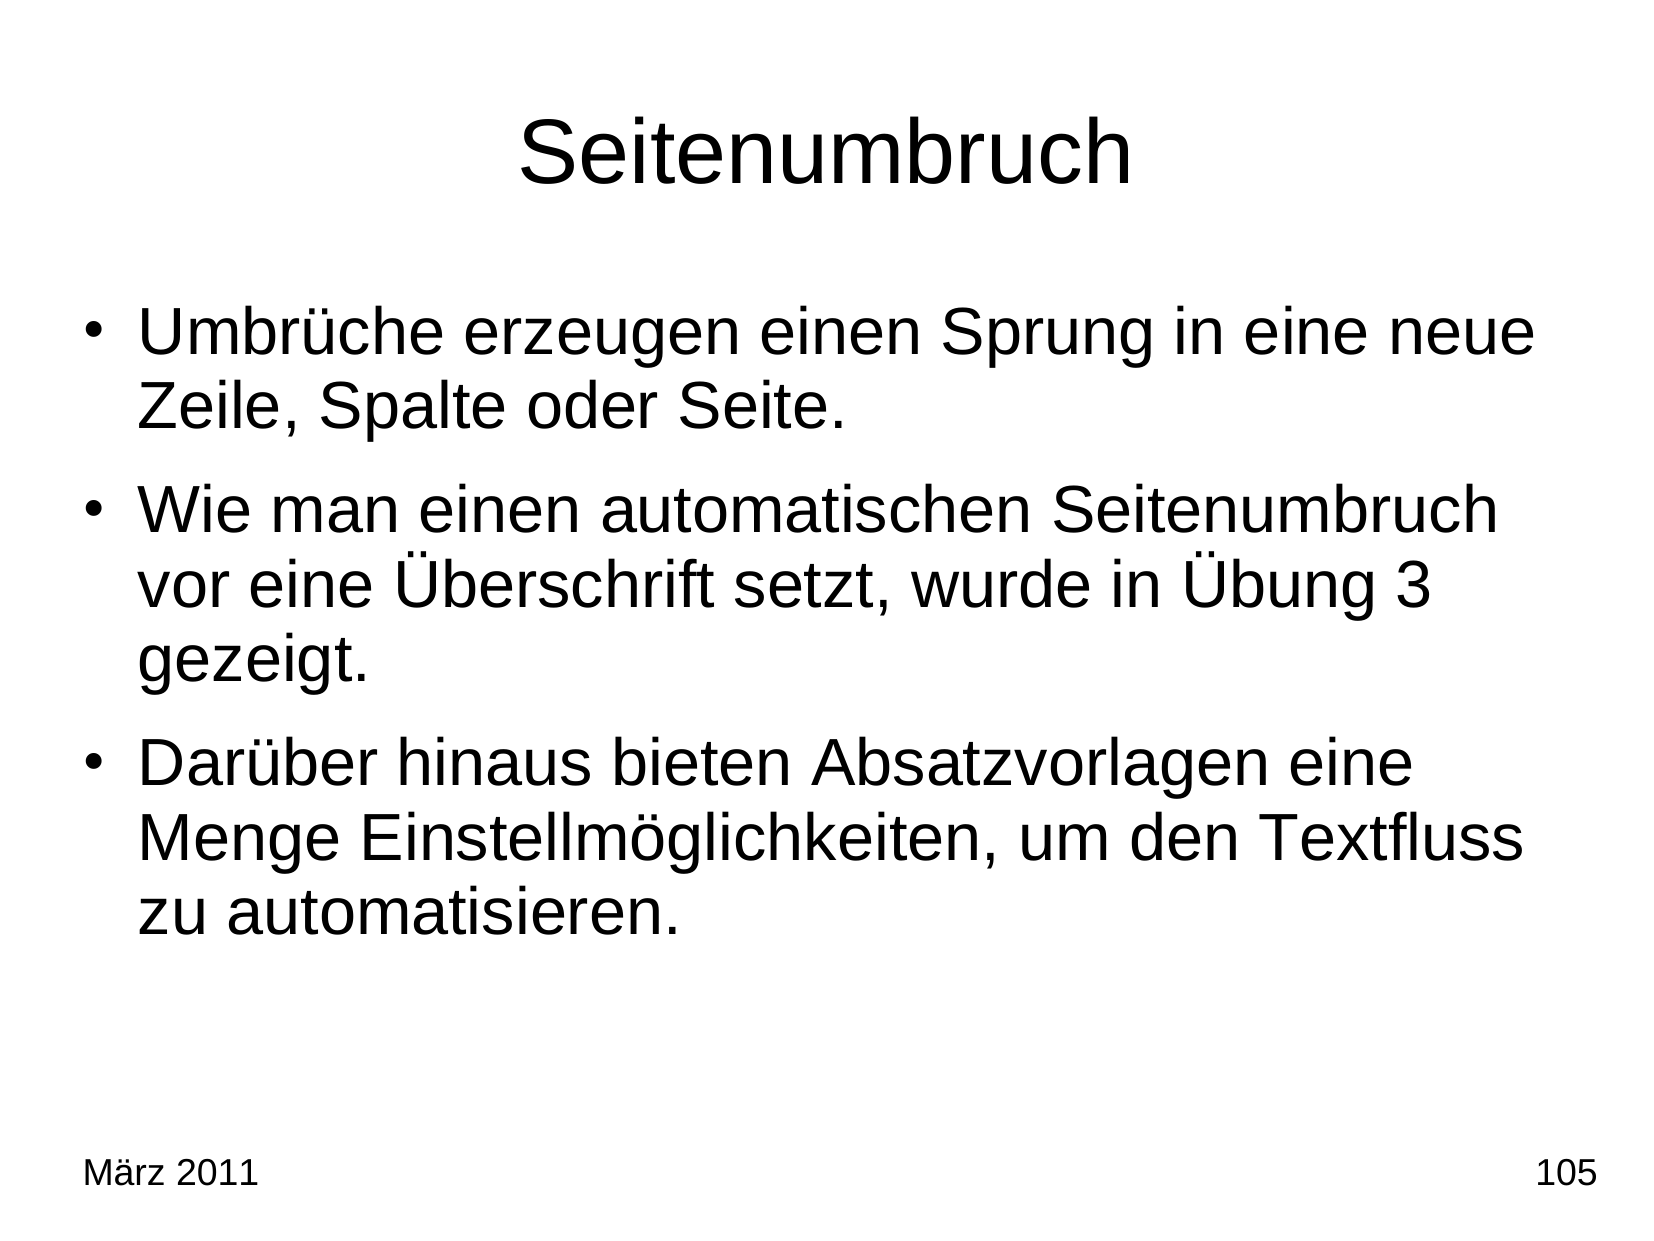

# Seitenumbruch
Umbrüche erzeugen einen Sprung in eine neue Zeile, Spalte oder Seite.
Wie man einen automatischen Seitenumbruch vor eine Überschrift setzt, wurde in Übung 3 gezeigt.
Darüber hinaus bieten Absatzvorlagen eine Menge Einstellmöglichkeiten, um den Textfluss zu automatisieren.
März 2011
105